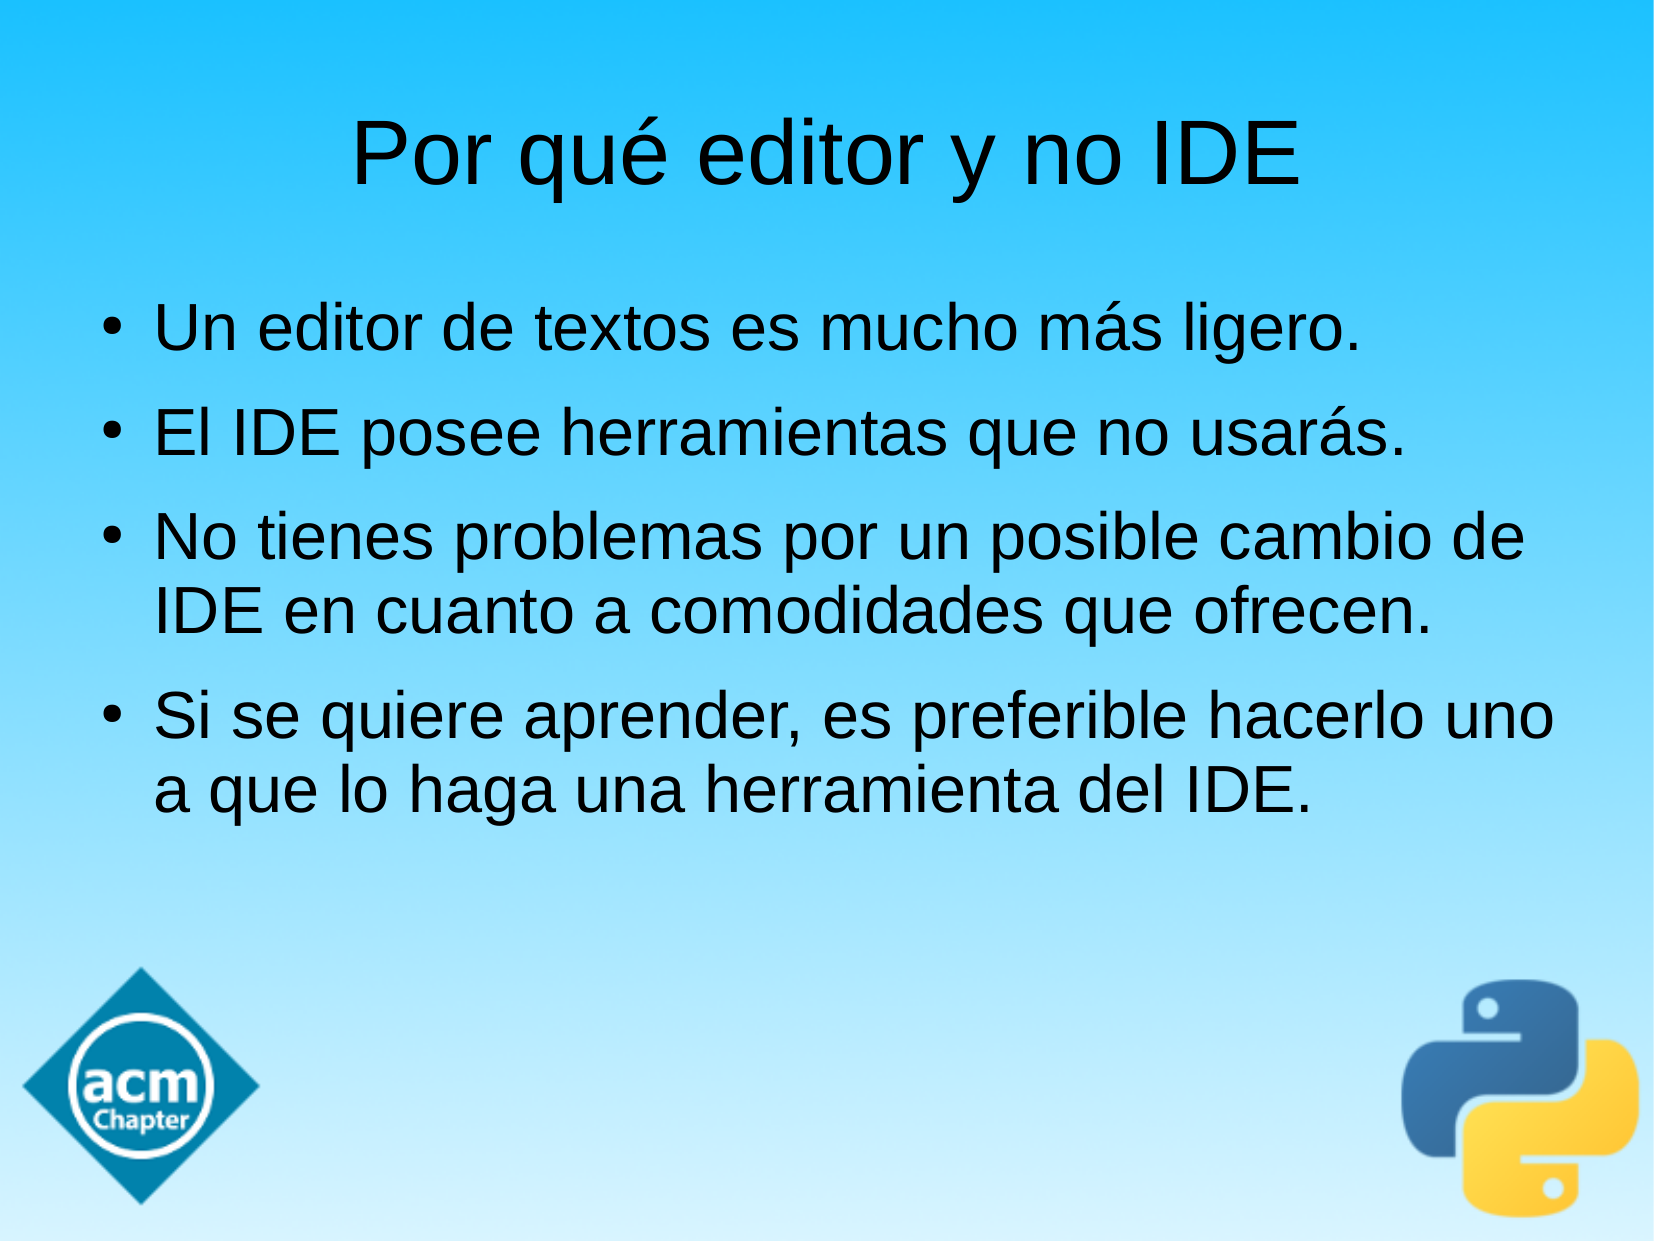

# Por qué editor y no IDE
Un editor de textos es mucho más ligero.
El IDE posee herramientas que no usarás.
No tienes problemas por un posible cambio de IDE en cuanto a comodidades que ofrecen.
Si se quiere aprender, es preferible hacerlo uno a que lo haga una herramienta del IDE.